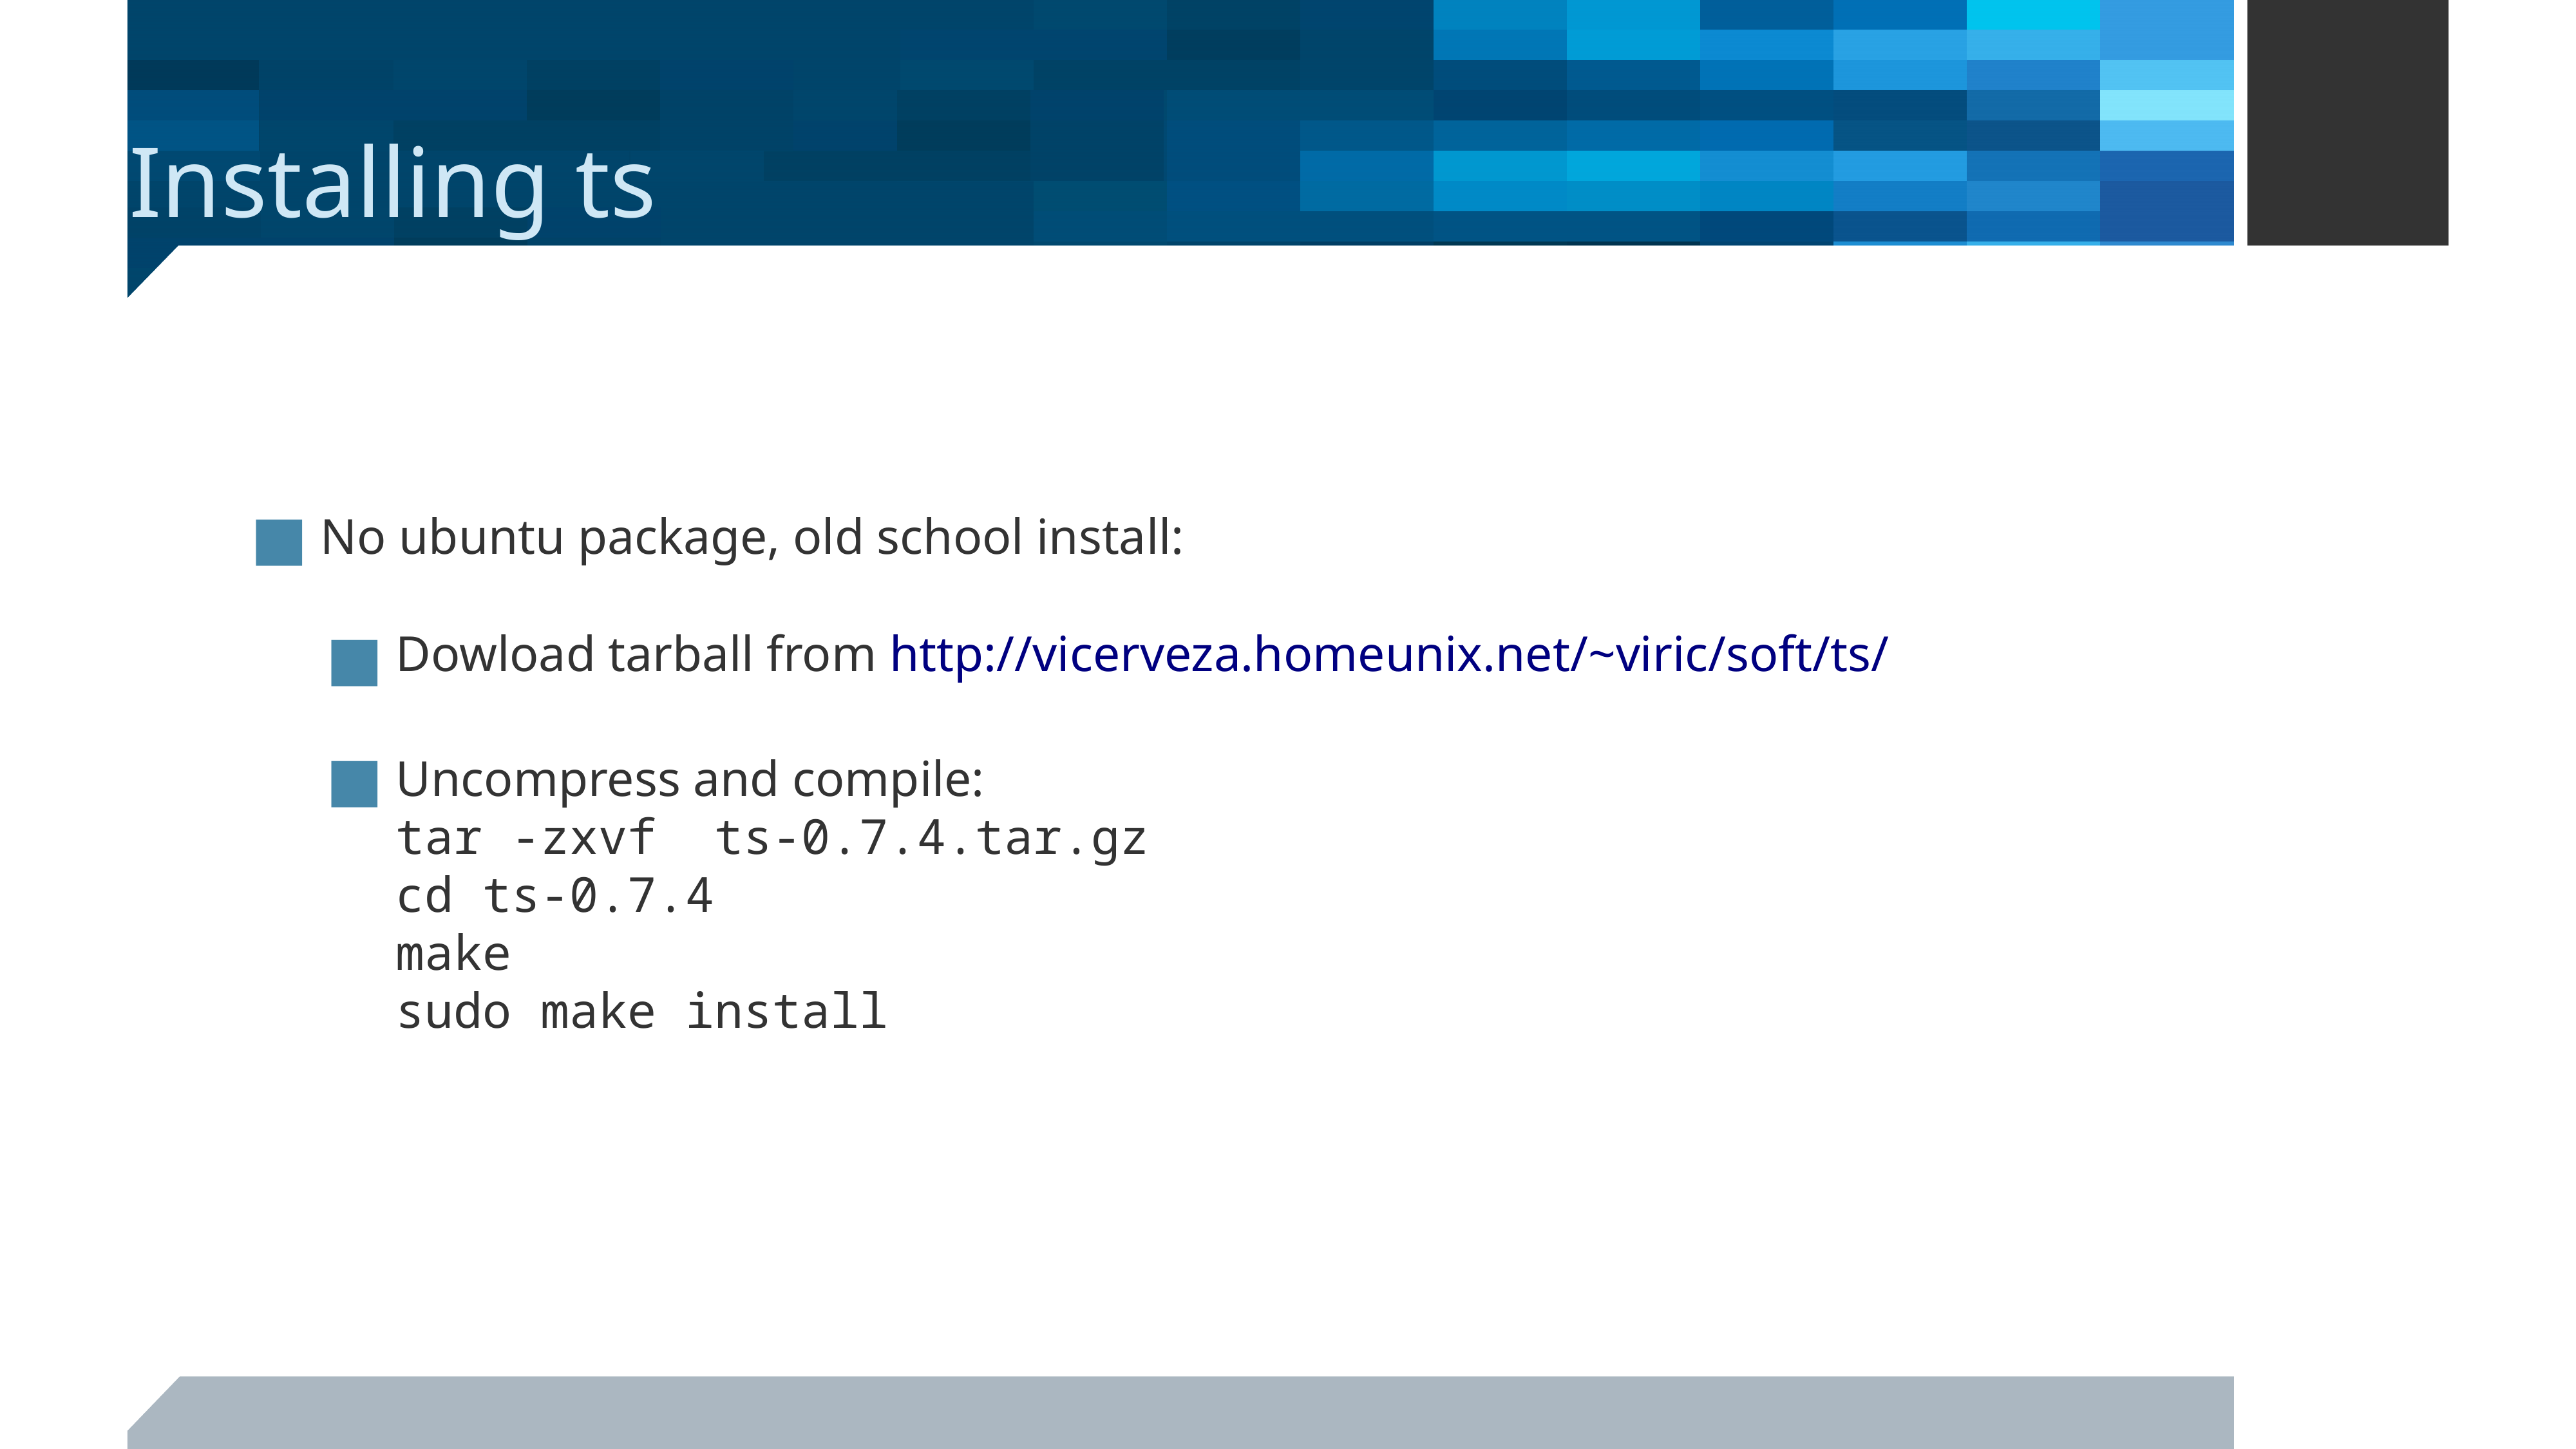

# Installing ts
No ubuntu package, old school install:
Dowload tarball from http://vicerveza.homeunix.net/~viric/soft/ts/
Uncompress and compile:
tar -zxvf ts-0.7.4.tar.gz
cd ts-0.7.4
make
sudo make install